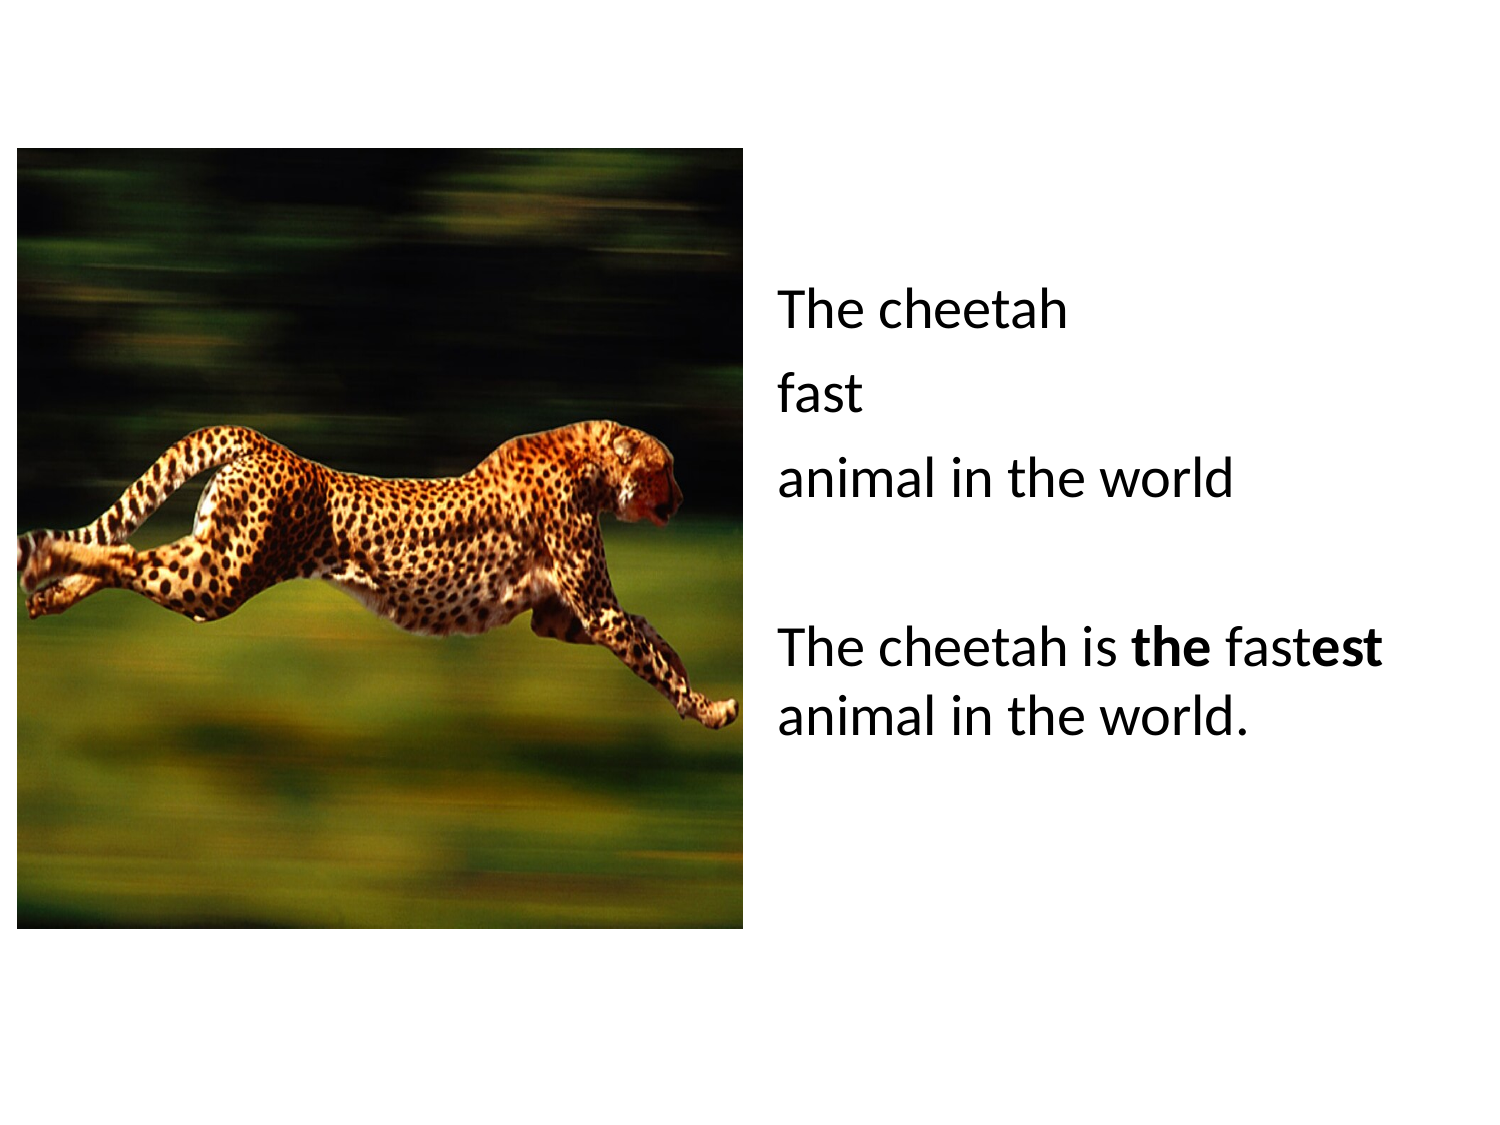

#
The cheetah
fast
animal in the world
The cheetah is the fastest animal in the world.